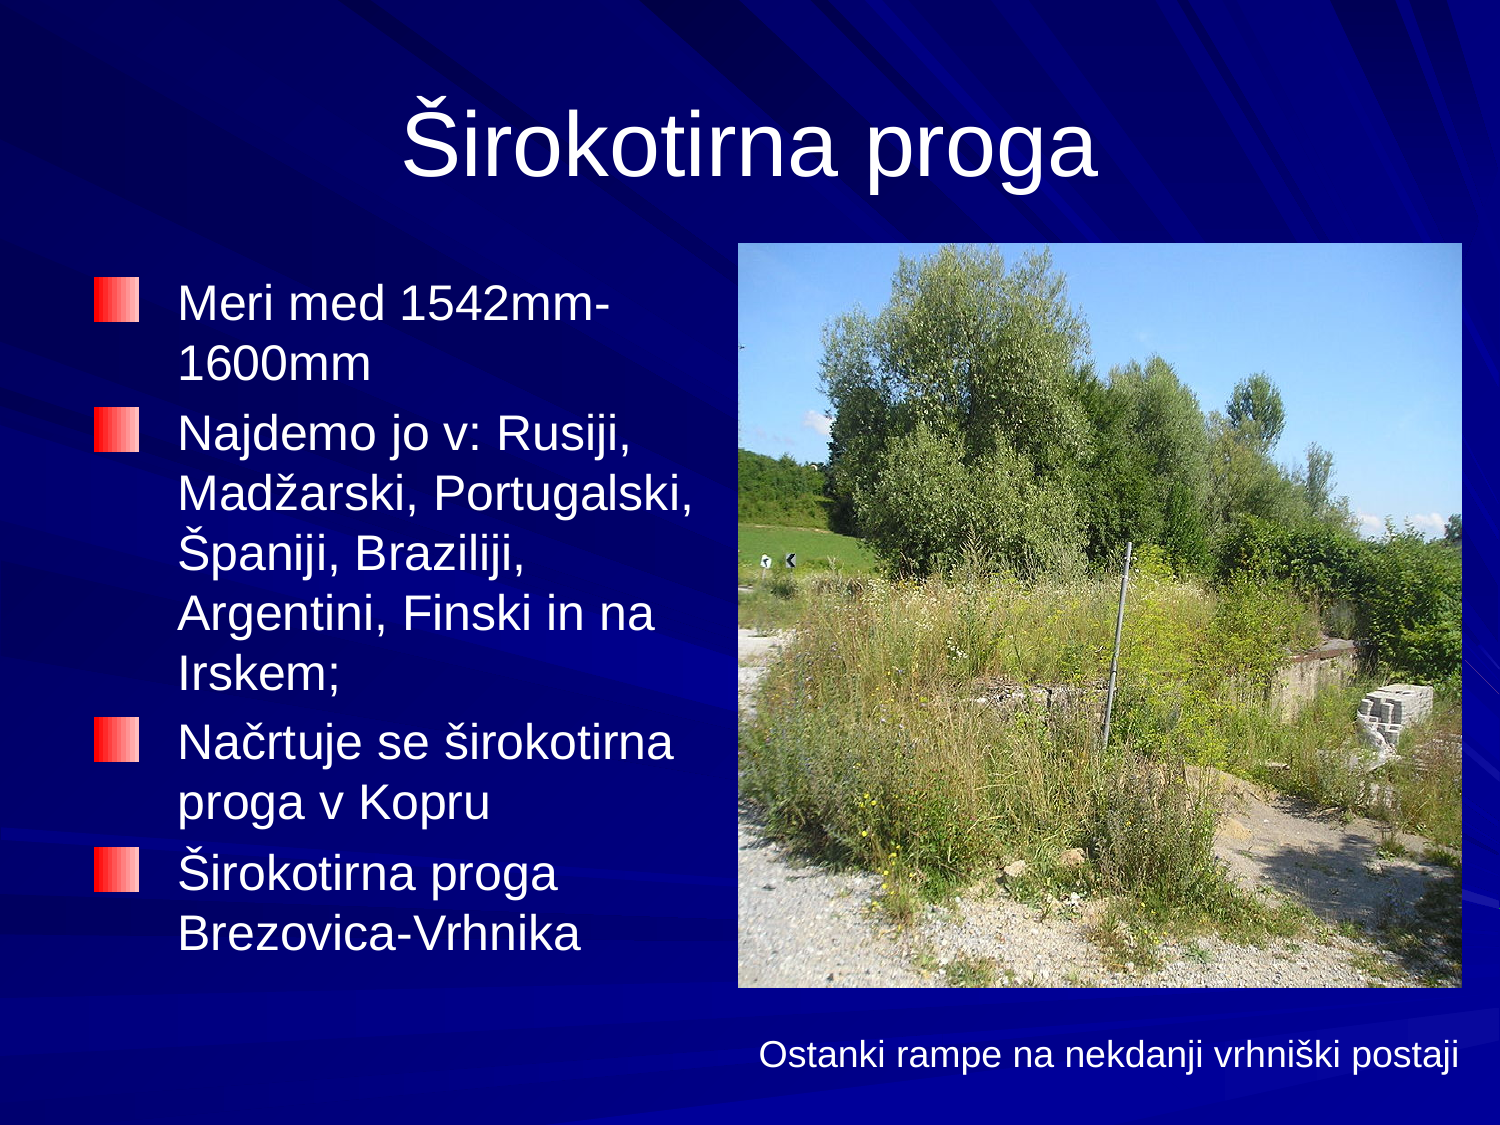

# Širokotirna proga
Meri med 1542mm-1600mm
Najdemo jo v: Rusiji, Madžarski, Portugalski, Španiji, Braziliji, Argentini, Finski in na Irskem;
Načrtuje se širokotirna proga v Kopru
Širokotirna proga Brezovica-Vrhnika
Ostanki rampe na nekdanji vrhniški postaji